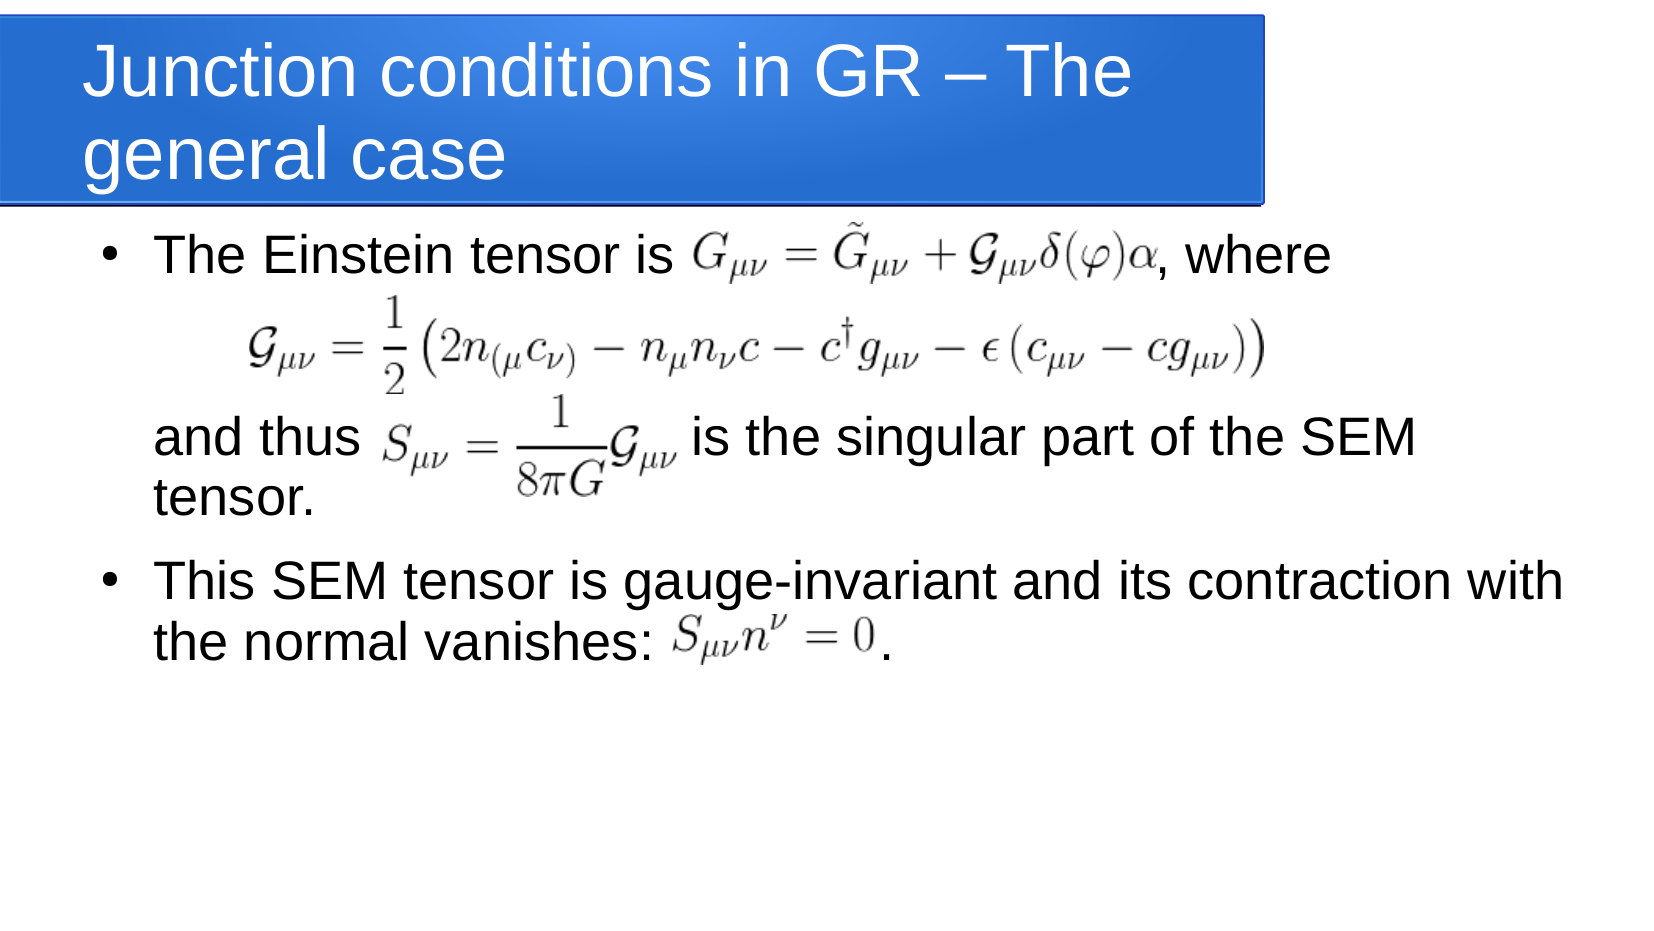

# Junction conditions in GR – The general case
The Einstein tensor is , where
and thus is the singular part of the SEM tensor.
This SEM tensor is gauge-invariant and its contraction with the normal vanishes: .